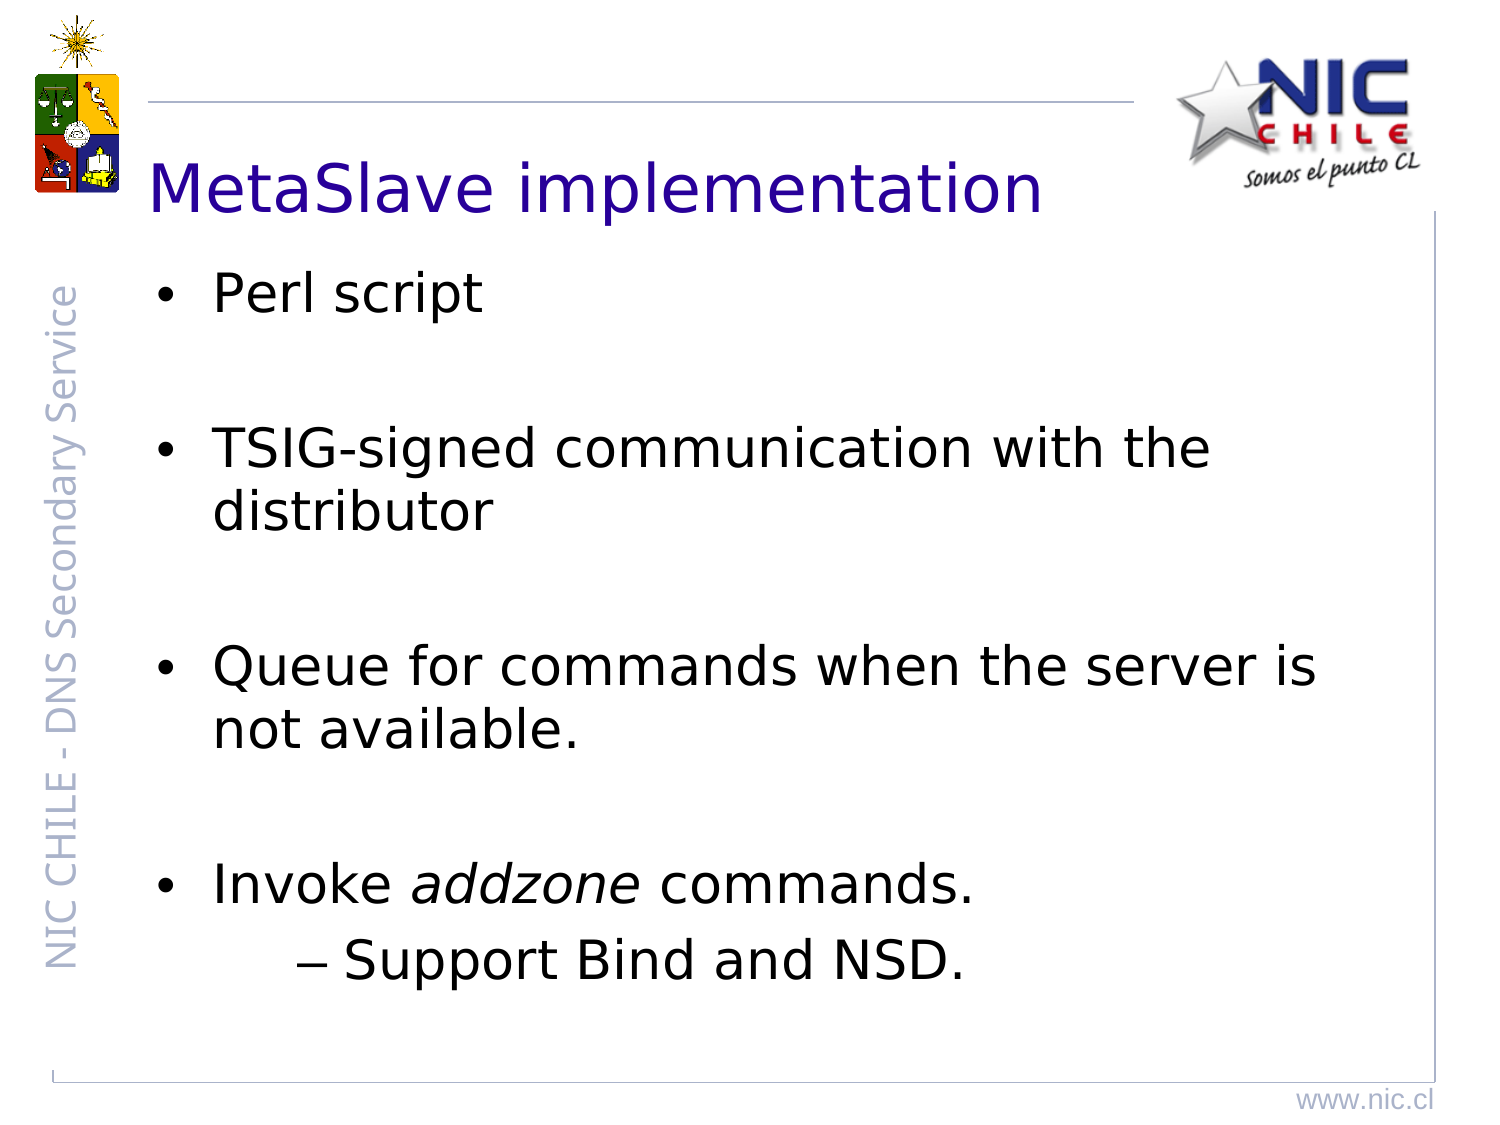

# MetaSlave implementation
Perl script
TSIG-signed communication with the distributor
Queue for commands when the server is not available.
Invoke addzone commands.
Support Bind and NSD.